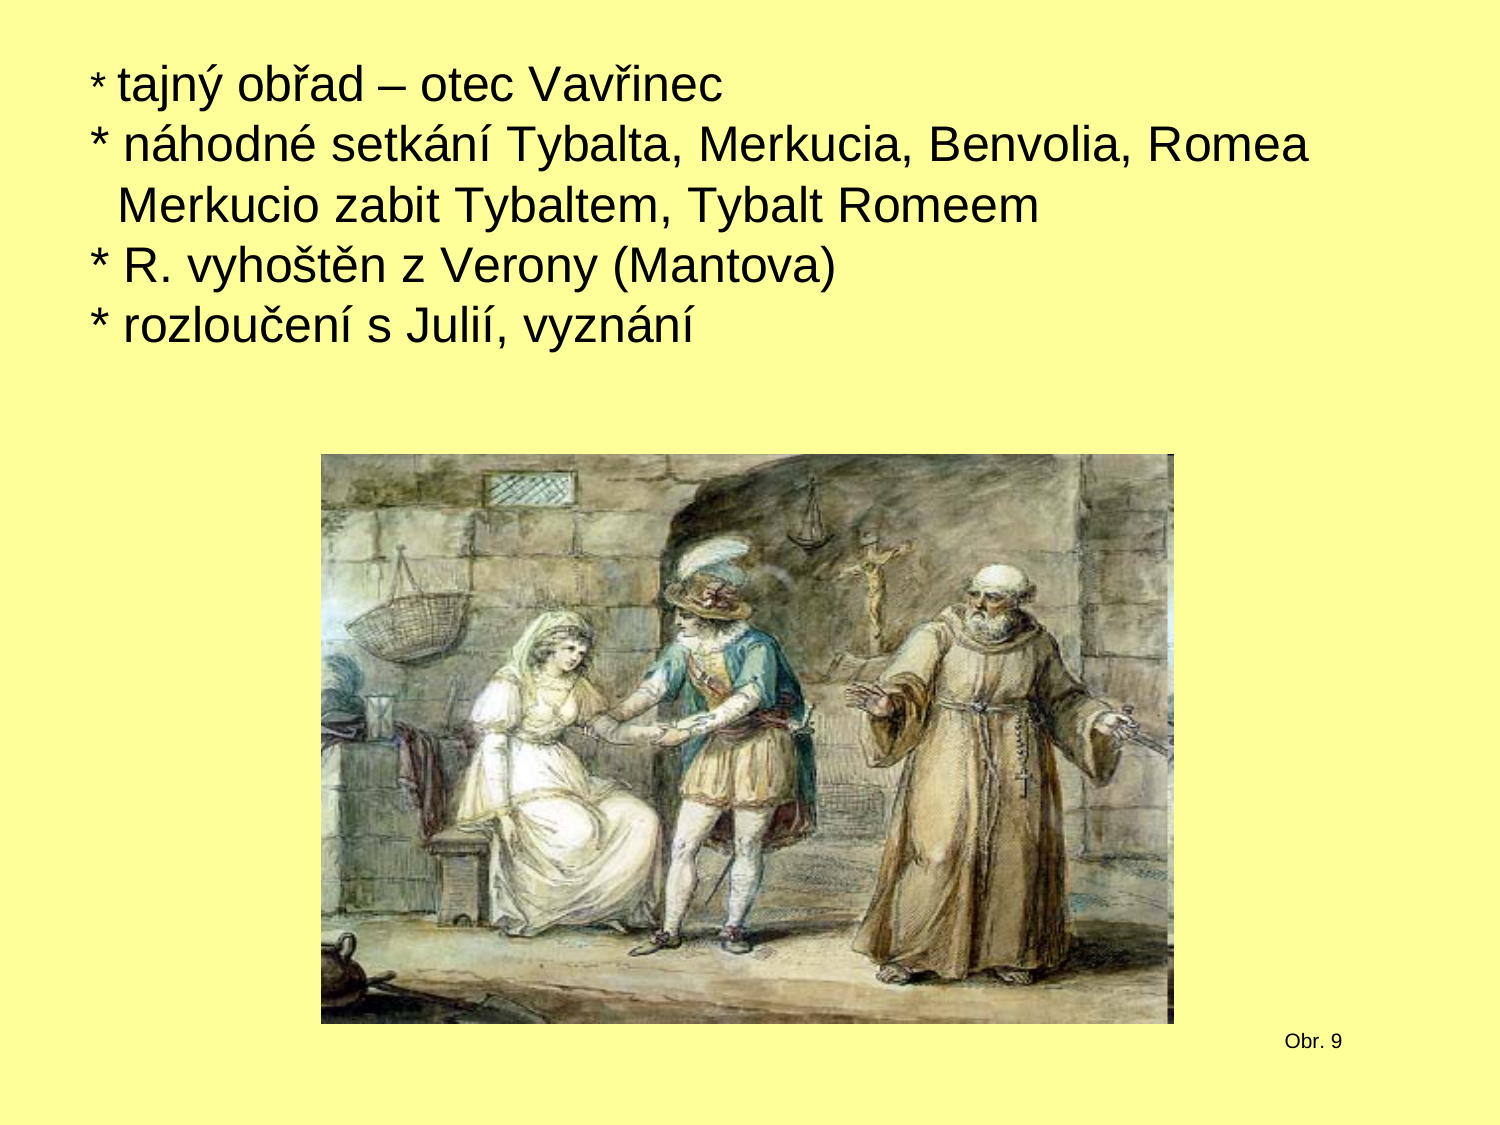

# * tajný obřad – otec Vavřinec
* náhodné setkání Tybalta, Merkucia, Benvolia, Romea
 Merkucio zabit Tybaltem, Tybalt Romeem
* R. vyhoštěn z Verony (Mantova)
* rozloučení s Julií, vyznání
Obr. 9